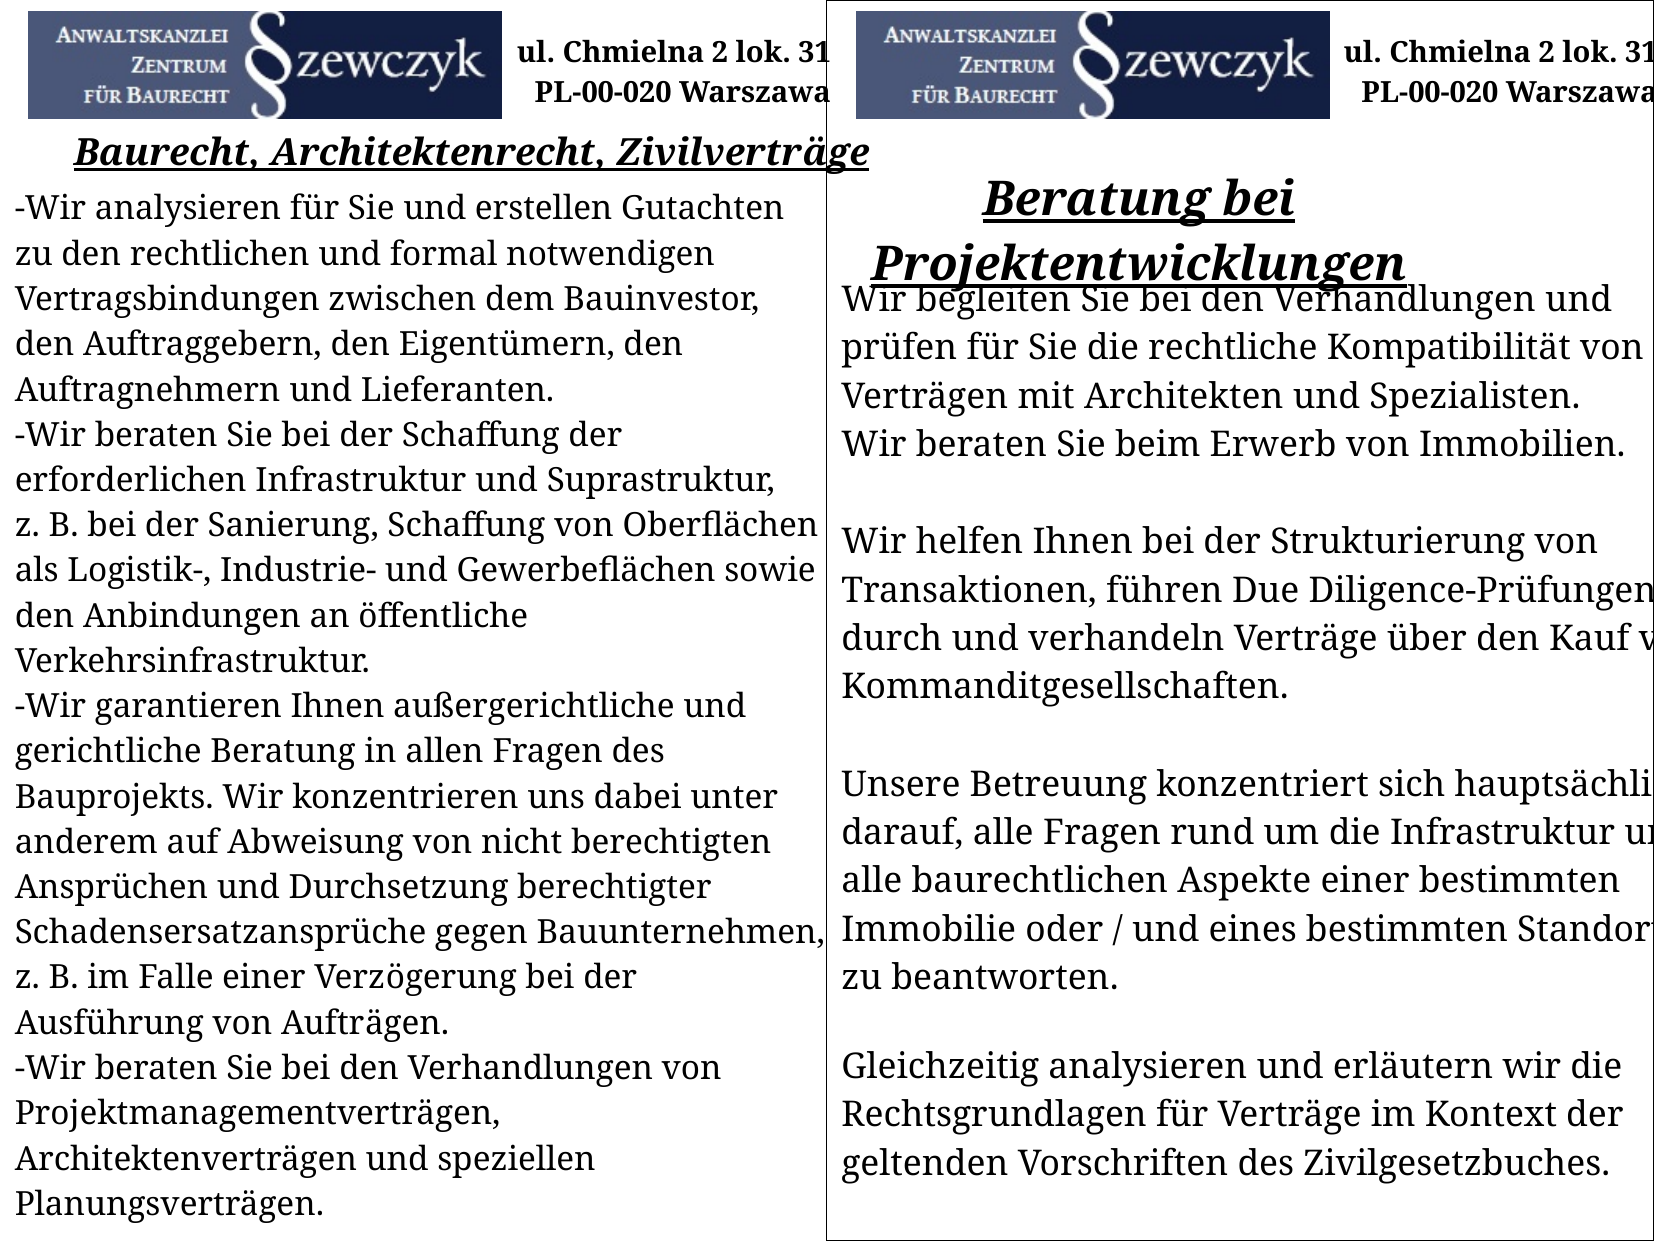

ul. Chmielna 2 lok. 31
PL-00-020 Warszawa
ul. Chmielna 2 lok. 31
PL-00-020 Warszawa
Baurecht, Architektenrecht, Zivilverträge
Beratung bei Projektentwicklungen
-Wir analysieren für Sie und erstellen Gutachten
zu den rechtlichen und formal notwendigen
Vertragsbindungen zwischen dem Bauinvestor,
den Auftraggebern, den Eigentümern, den
Auftragnehmern und Lieferanten.
-Wir beraten Sie bei der Schaffung der
erforderlichen Infrastruktur und Suprastruktur,
z. B. bei der Sanierung, Schaffung von Oberflächen
als Logistik-, Industrie- und Gewerbeflächen sowie
den Anbindungen an öffentliche
Verkehrsinfrastruktur.
-Wir garantieren Ihnen außergerichtliche und
gerichtliche Beratung in allen Fragen des
Bauprojekts. Wir konzentrieren uns dabei unter
anderem auf Abweisung von nicht berechtigten
Ansprüchen und Durchsetzung berechtigter
Schadensersatzansprüche gegen Bauunternehmen,
z. B. im Falle einer Verzögerung bei der
Ausführung von Aufträgen.
-Wir beraten Sie bei den Verhandlungen von
Projektmanagementverträgen,
Architektenverträgen und speziellen
Planungsverträgen.
Wir begleiten Sie bei den Verhandlungen und
prüfen für Sie die rechtliche Kompatibilität von
Verträgen mit Architekten und Spezialisten.
Wir beraten Sie beim Erwerb von Immobilien.
Wir helfen Ihnen bei der Strukturierung von
Transaktionen, führen Due Diligence-Prüfungen
durch und verhandeln Verträge über den Kauf von
Kommanditgesellschaften.
Unsere Betreuung konzentriert sich hauptsächlich
darauf, alle Fragen rund um die Infrastruktur und
alle baurechtlichen Aspekte einer bestimmten
Immobilie oder / und eines bestimmten Standortes
zu beantworten.
Gleichzeitig analysieren und erläutern wir die
Rechtsgrundlagen für Verträge im Kontext der
geltenden Vorschriften des Zivilgesetzbuches.